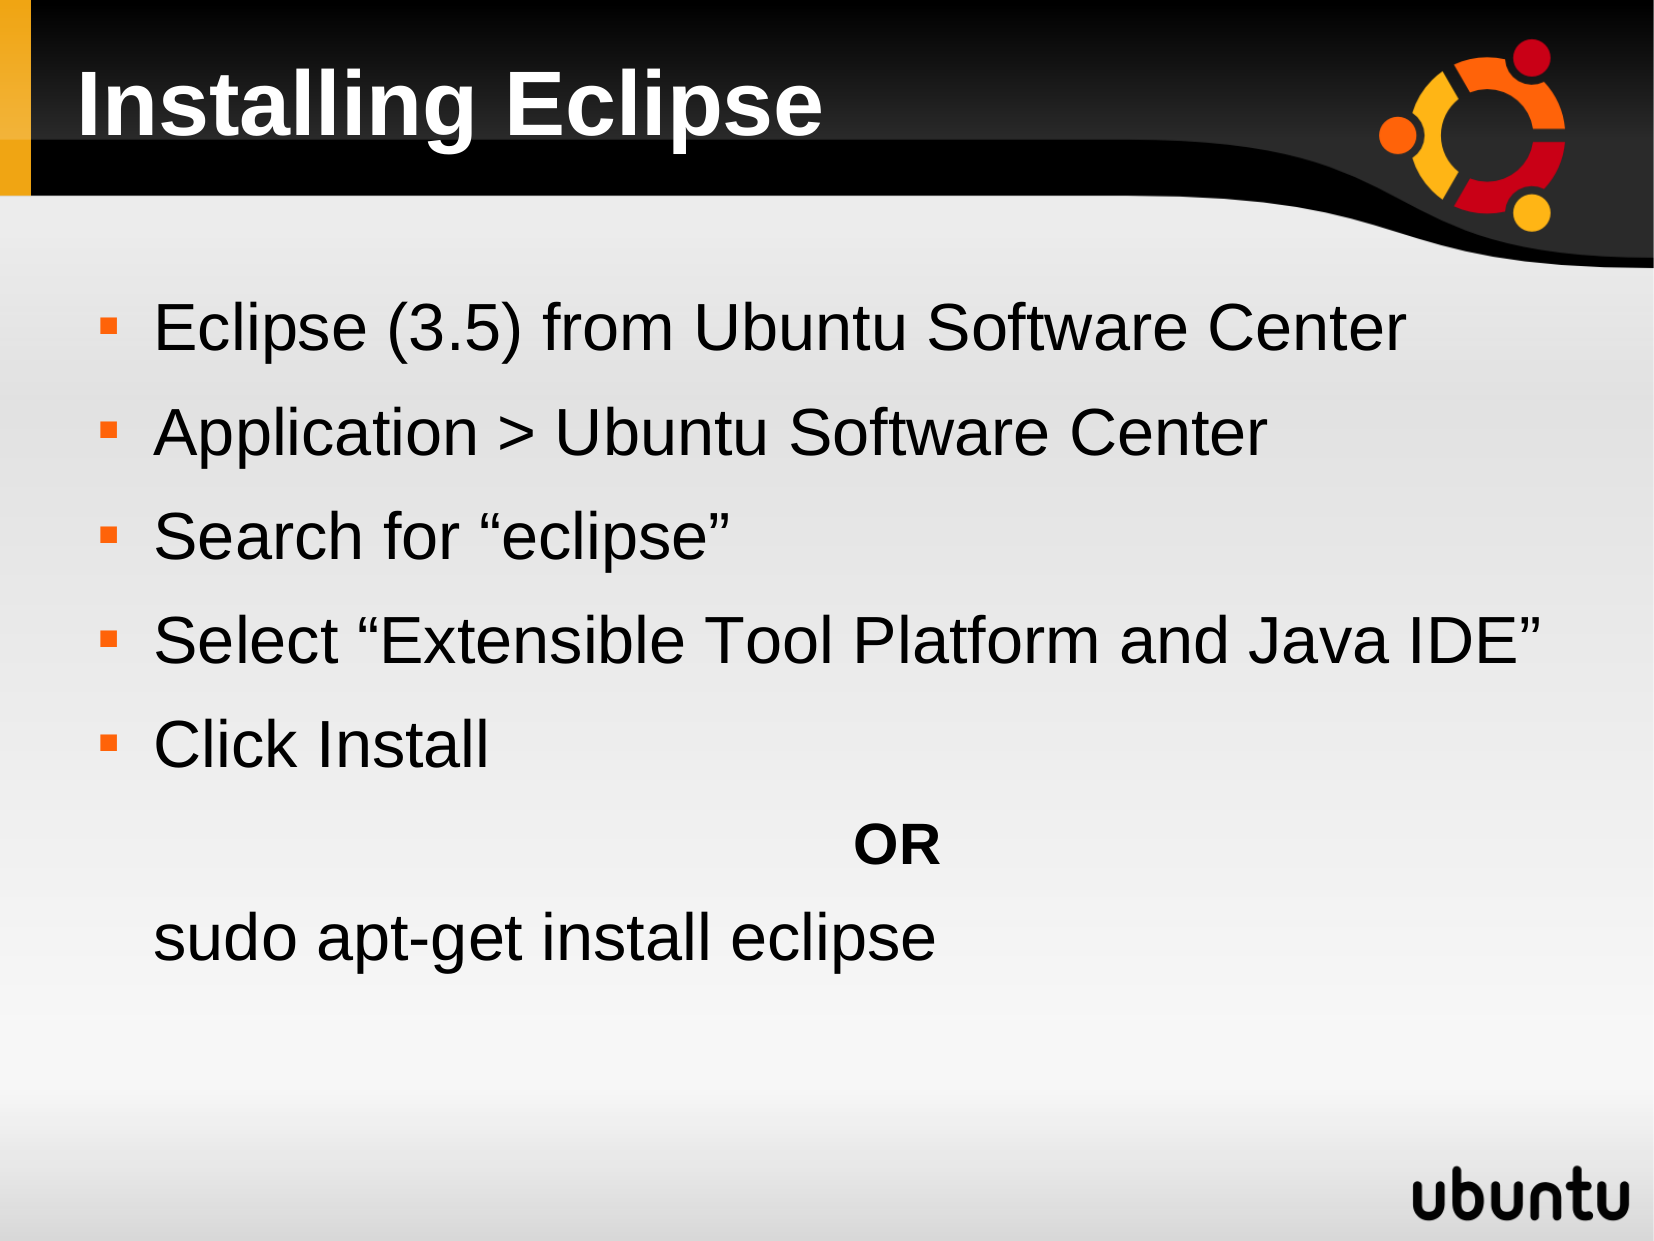

# Installing Eclipse
Eclipse (3.5) from Ubuntu Software Center
Application > Ubuntu Software Center
Search for “eclipse”
Select “Extensible Tool Platform and Java IDE”
Click Install
OR
sudo apt-get install eclipse